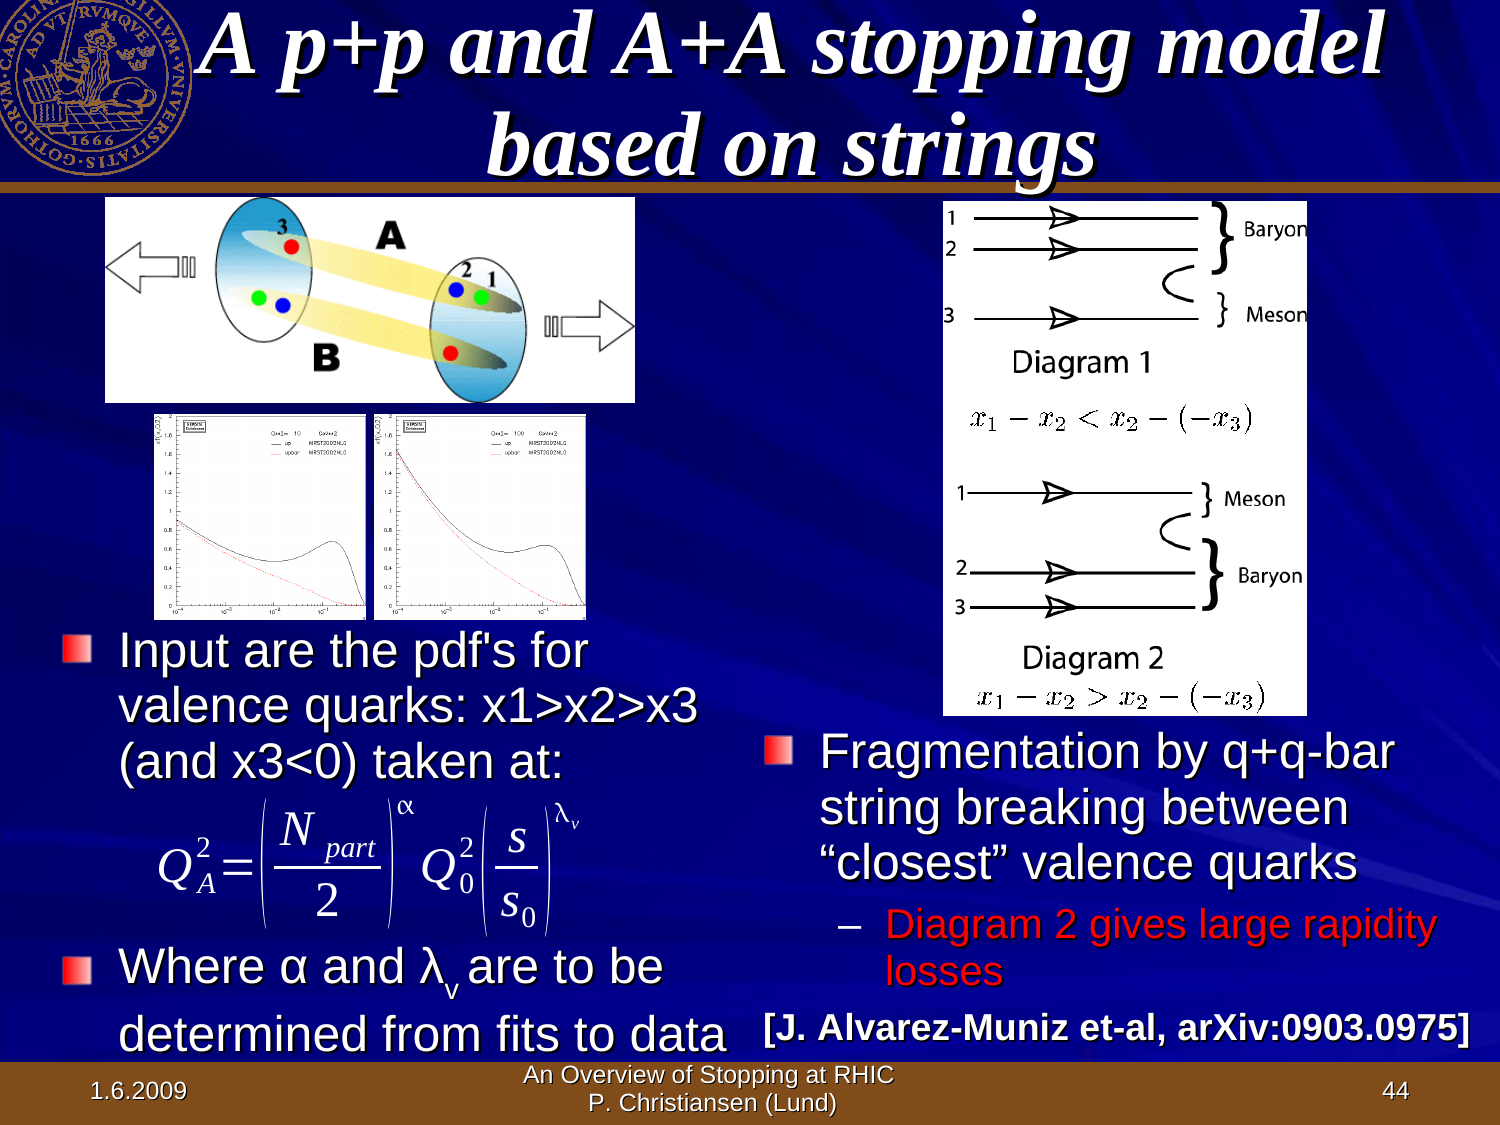

# A p+p and A+A stopping model based on strings
Input are the pdf's for valence quarks: x1>x2>x3 (and x3<0) taken at:
Where α and λv are to be determined from fits to data
Fragmentation by q+q-bar string breaking between “closest” valence quarks
Diagram 2 gives large rapidity losses
[J. Alvarez-Muniz et-al, arXiv:0903.0975]
44